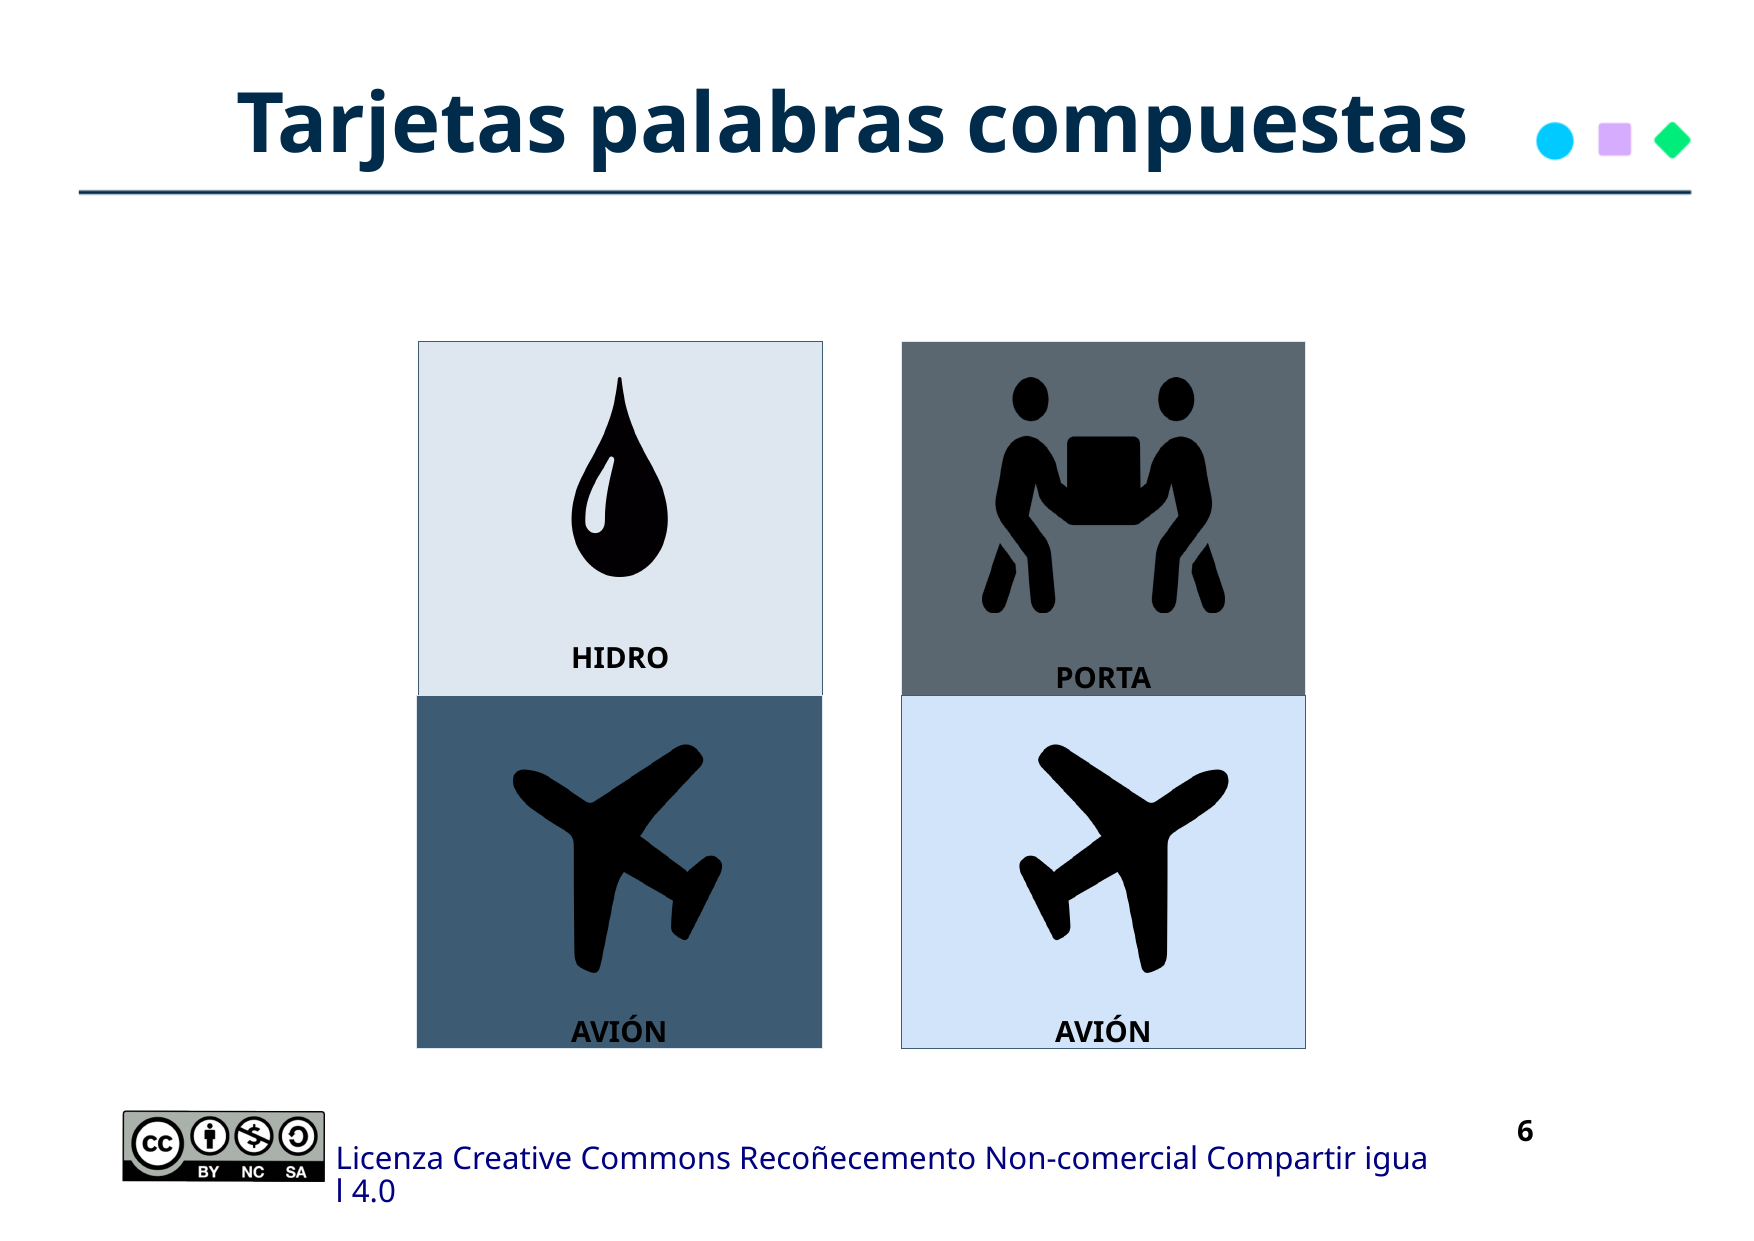

# Tarjetas palabras compuestas
HIDRO
PORTA
AVIÓN
AVIÓN
Licenza Creative Commons Recoñecemento Non-comercial Compartir igual 4.0